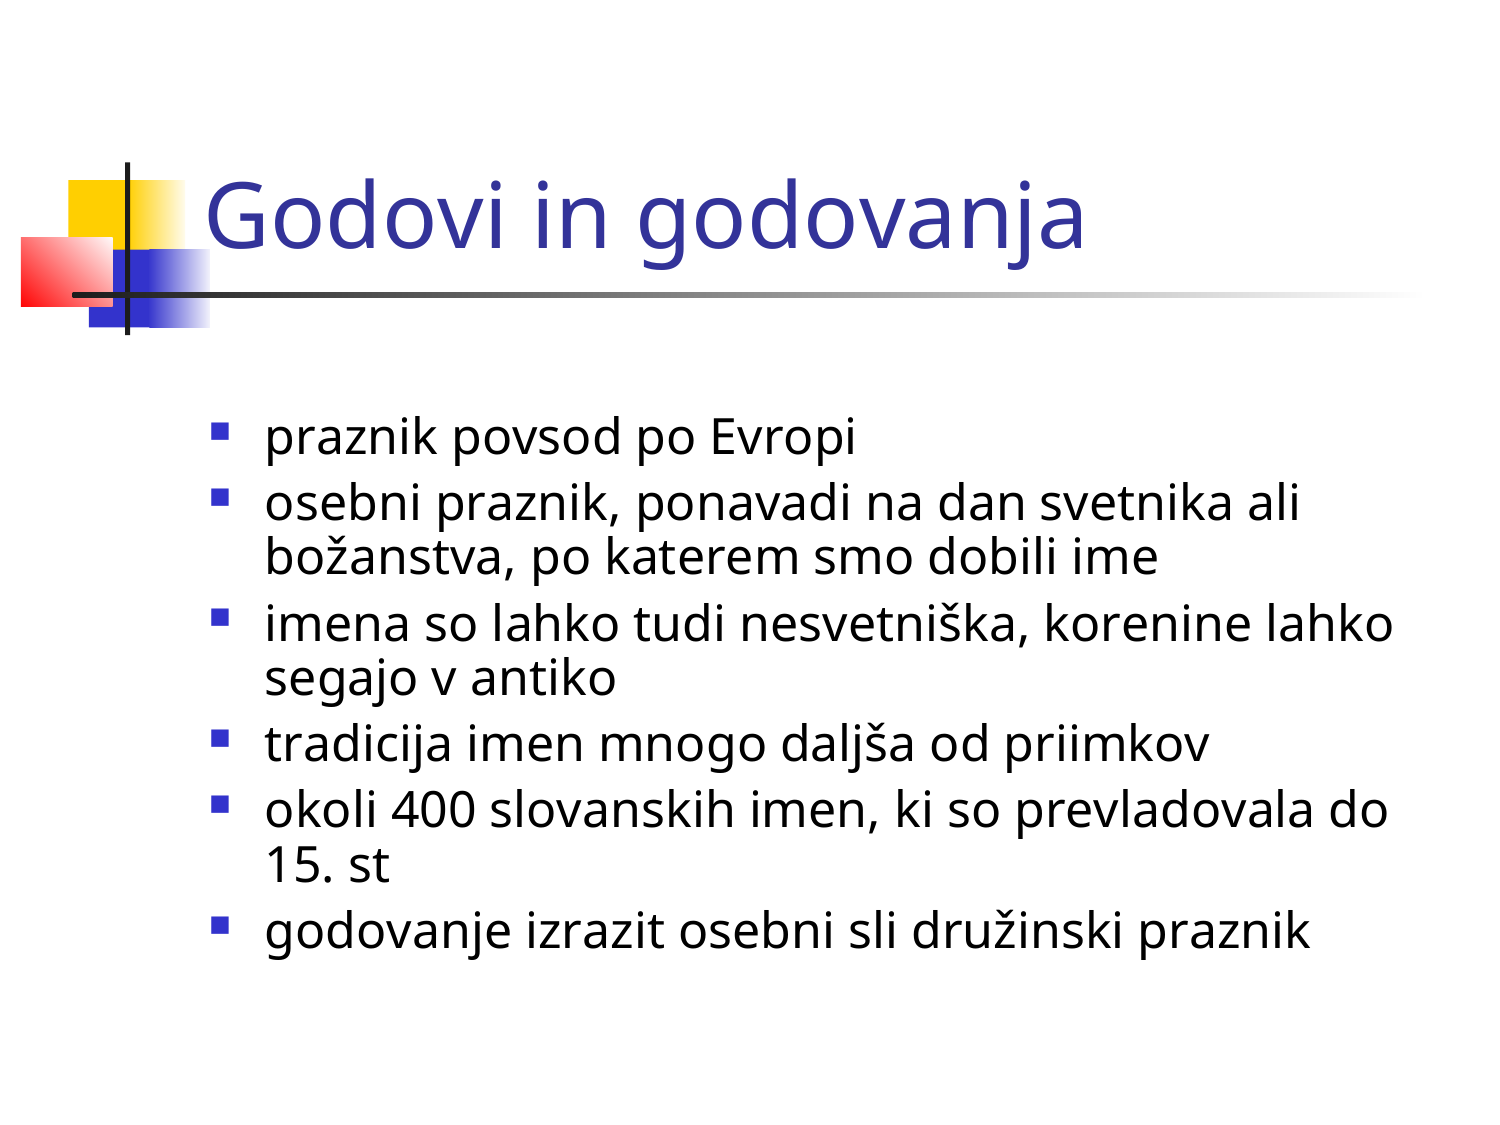

# Godovi in godovanja
praznik povsod po Evropi
osebni praznik, ponavadi na dan svetnika ali božanstva, po katerem smo dobili ime
imena so lahko tudi nesvetniška, korenine lahko segajo v antiko
tradicija imen mnogo daljša od priimkov
okoli 400 slovanskih imen, ki so prevladovala do 15. st
godovanje izrazit osebni sli družinski praznik